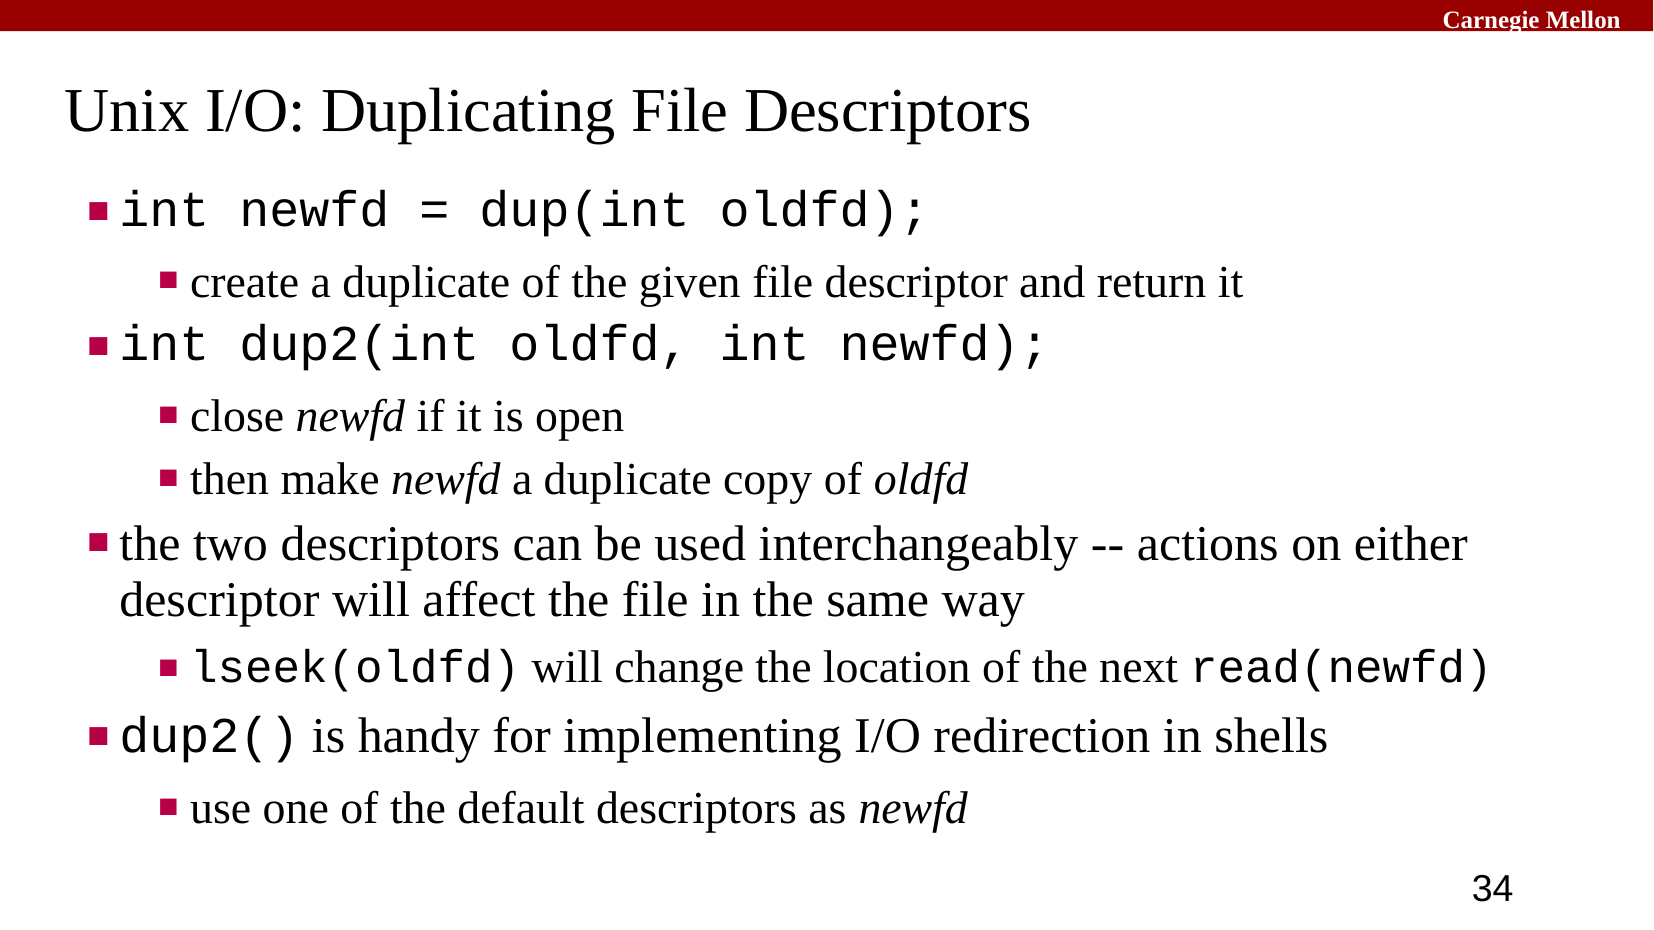

# Unix I/O: Duplicating File Descriptors
int newfd = dup(int oldfd);
create a duplicate of the given file descriptor and return it
int dup2(int oldfd, int newfd);
close newfd if it is open
then make newfd a duplicate copy of oldfd
the two descriptors can be used interchangeably -- actions on either descriptor will affect the file in the same way
lseek(oldfd) will change the location of the next read(newfd)
dup2() is handy for implementing I/O redirection in shells
use one of the default descriptors as newfd